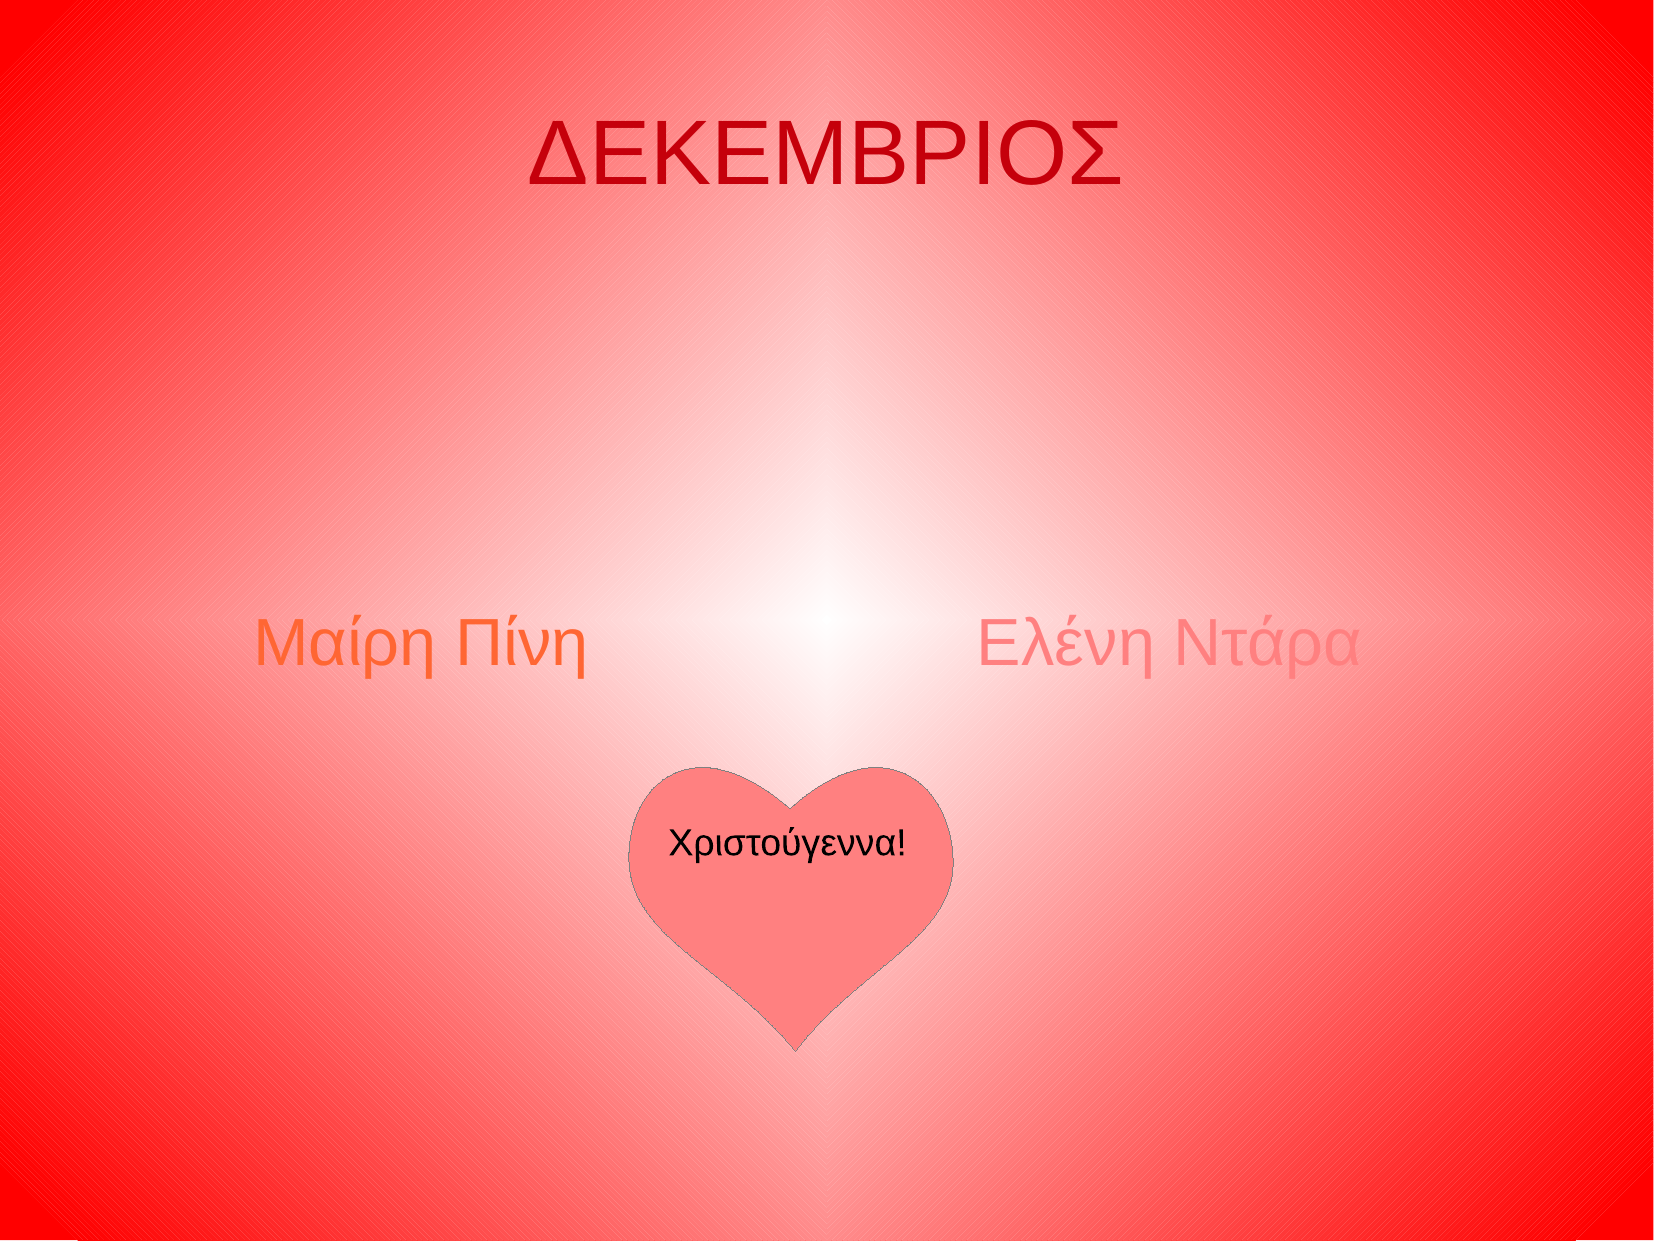

# ΔΕΚΕΜΒΡΙΟΣ
 Μαίρη Πίνη Ελένη Ντάρα
Χριστούγεννα!